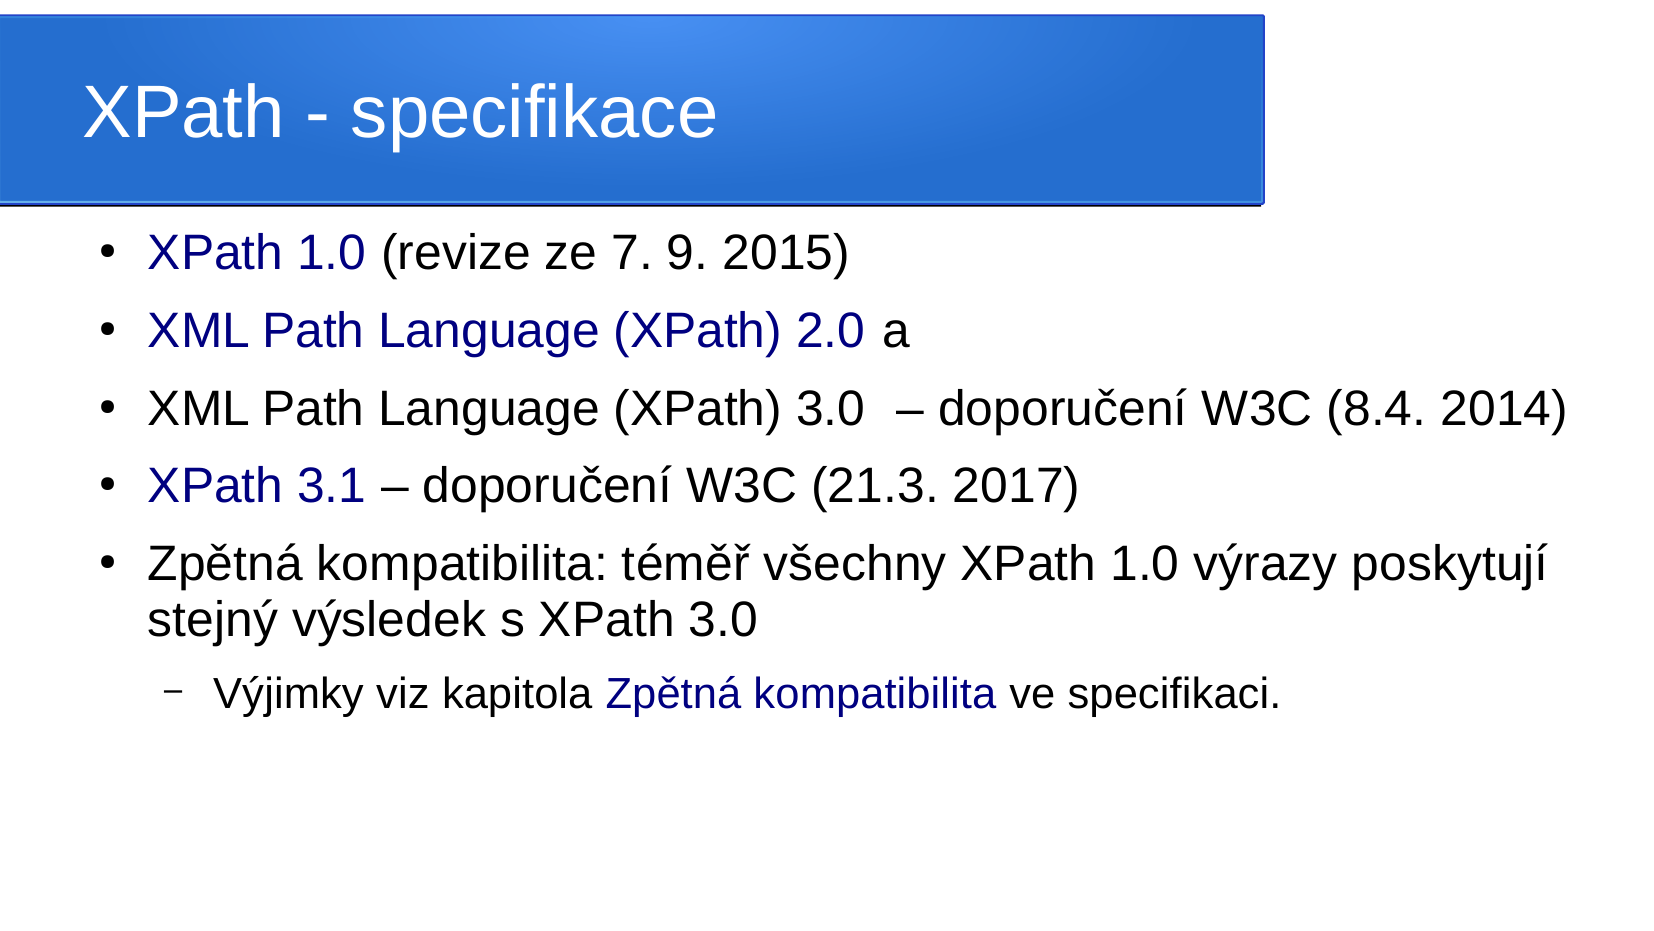

# XPath - specifikace
XPath 1.0 (revize ze 7. 9. 2015)
XML Path Language (XPath) 2.0 a
XML Path Language (XPath) 3.0 – doporučení W3C (8.4. 2014)
XPath 3.1 – doporučení W3C (21.3. 2017)
Zpětná kompatibilita: téměř všechny XPath 1.0 výrazy poskytují stejný výsledek s XPath 3.0
Výjimky viz kapitola Zpětná kompatibilita ve specifikaci.